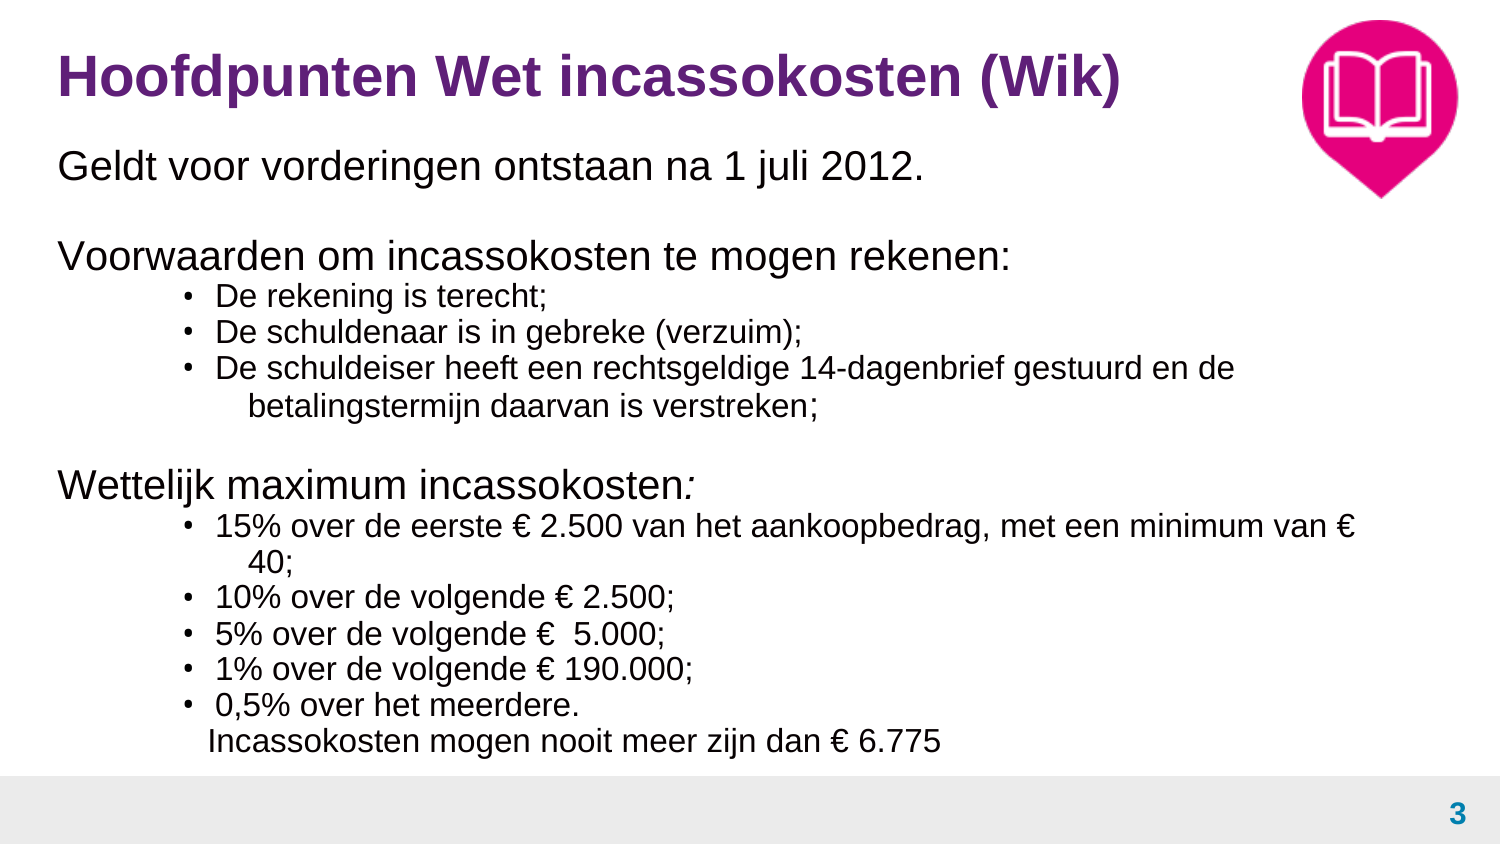

# Hoofdpunten Wet incassokosten (Wik)
Geldt voor vorderingen ontstaan na 1 juli 2012.
Voorwaarden om incassokosten te mogen rekenen:
De rekening is terecht;
De schuldenaar is in gebreke (verzuim);
De schuldeiser heeft een rechtsgeldige 14-dagenbrief gestuurd en de betalingstermijn daarvan is verstreken;
Wettelijk maximum incassokosten:
15% over de eerste € 2.500 van het aankoopbedrag, met een minimum van € 40;
10% over de volgende € 2.500;
5% over de volgende € 5.000;
1% over de volgende € 190.000;
0,5% over het meerdere.
Incassokosten mogen nooit meer zijn dan € 6.775
3